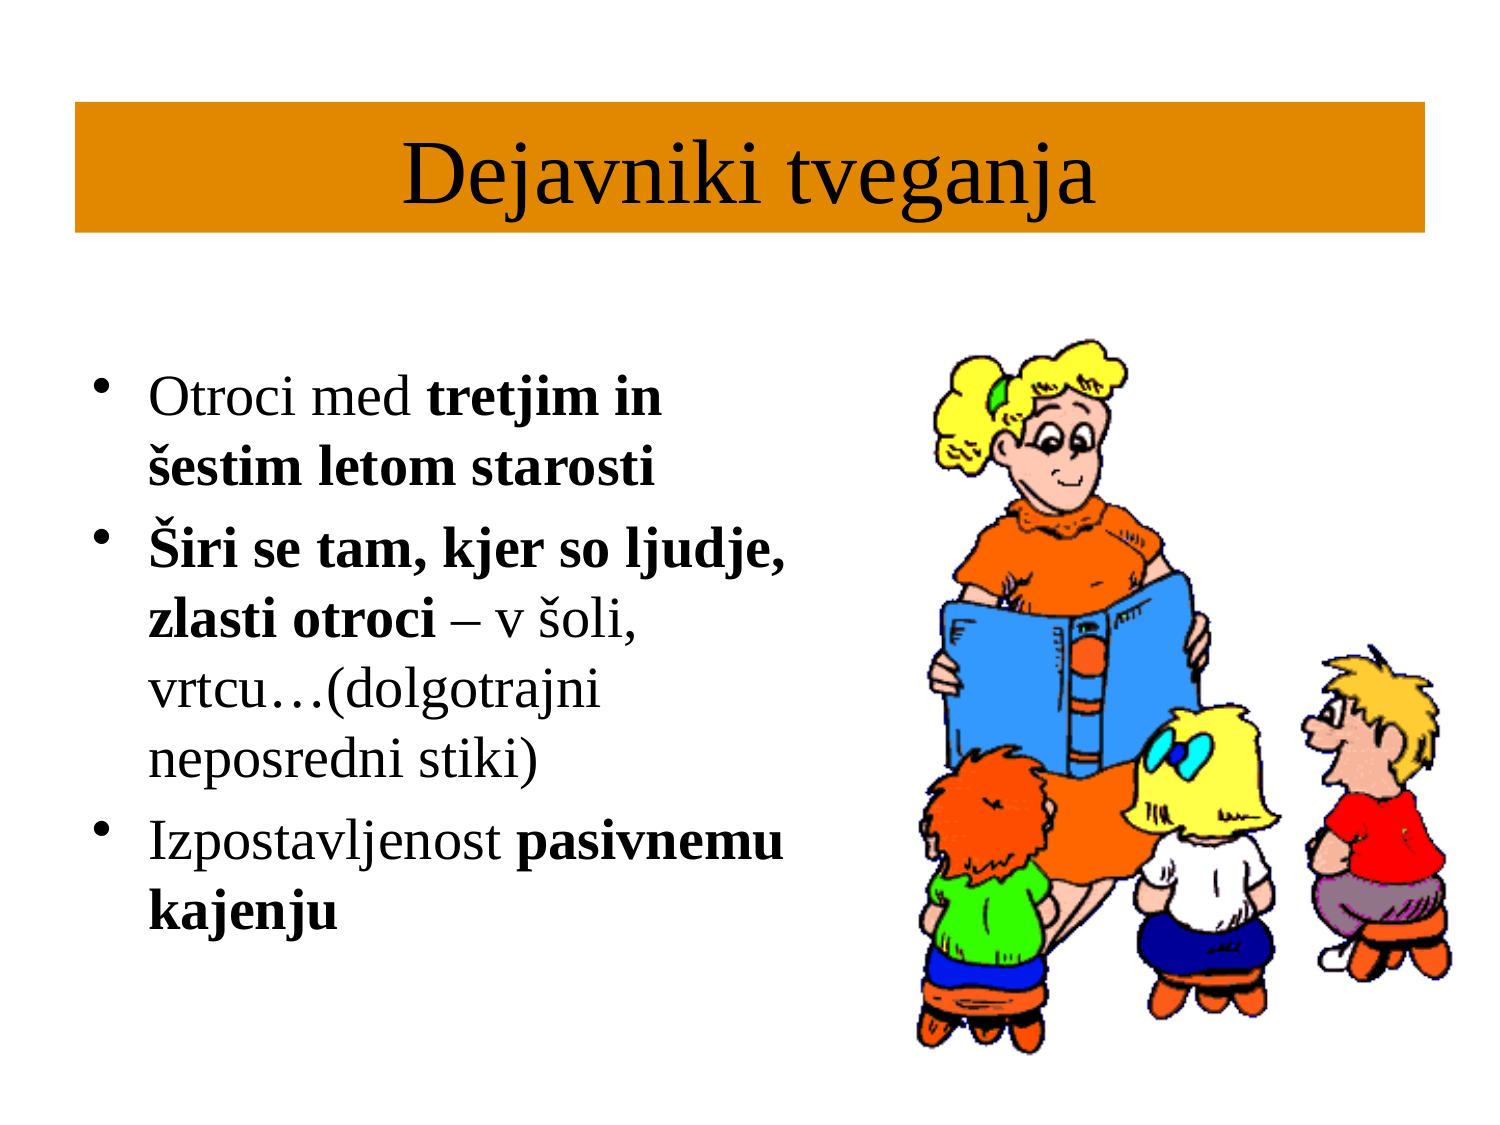

# Dejavniki tveganja
Otroci med tretjim in šestim letom starosti
Širi se tam, kjer so ljudje, zlasti otroci – v šoli, vrtcu…(dolgotrajni neposredni stiki)
Izpostavljenost pasivnemu kajenju